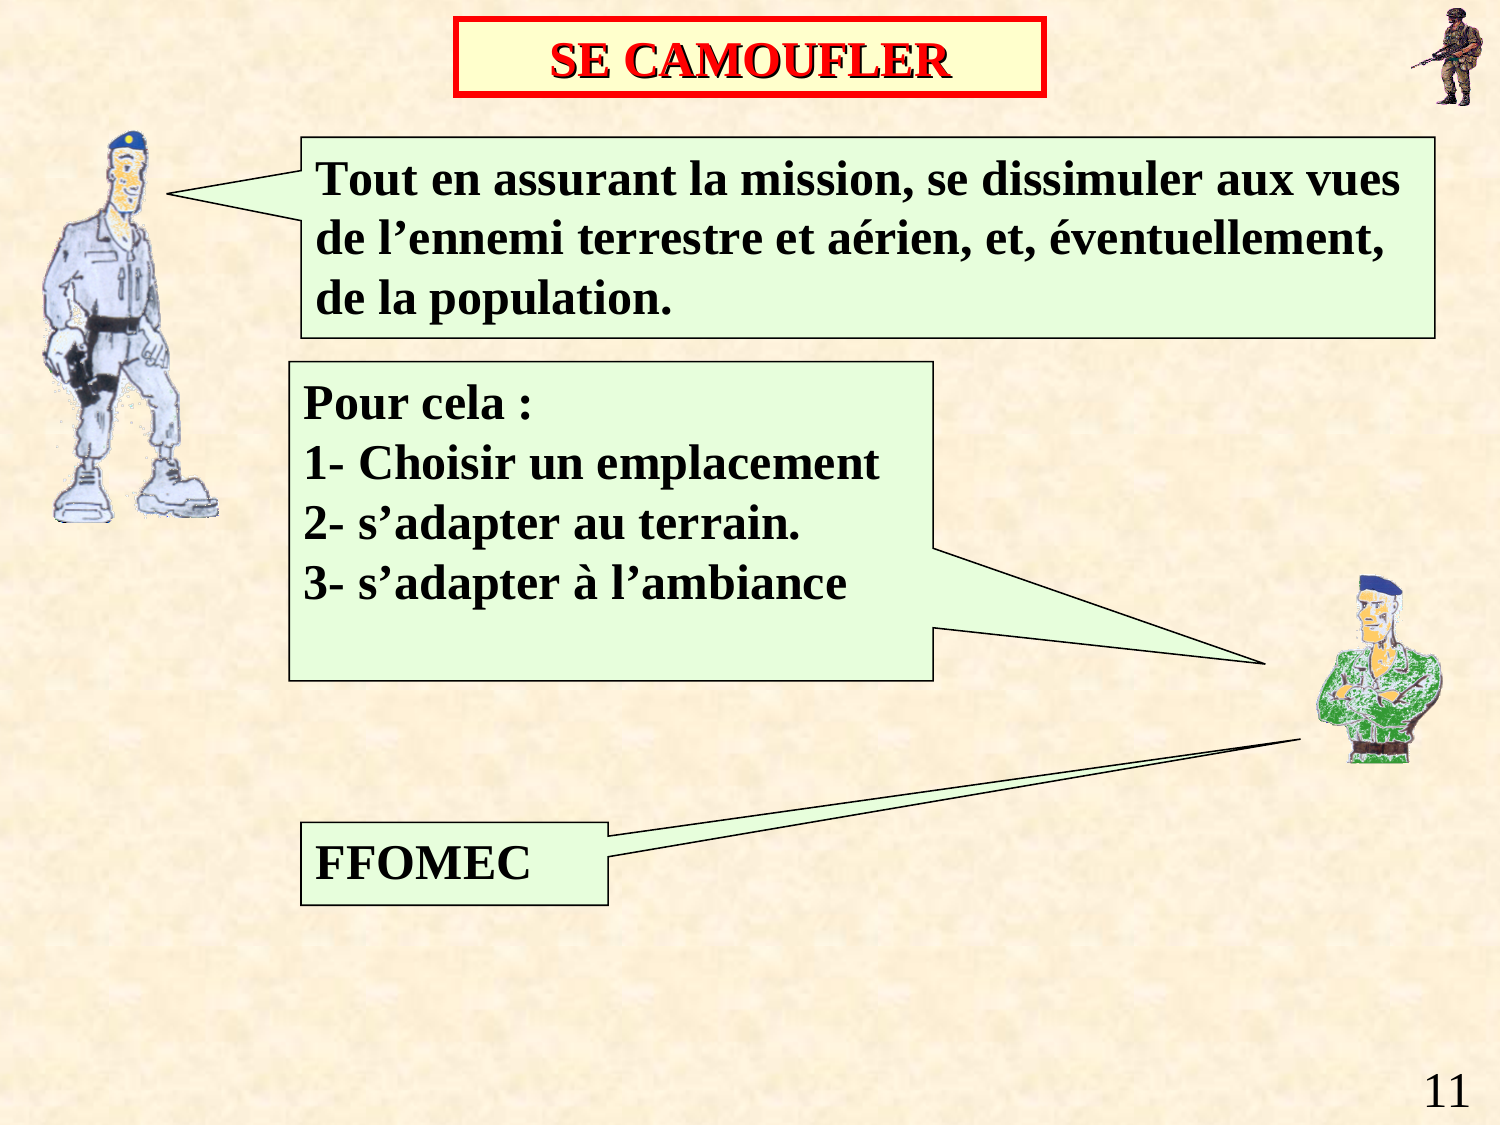

SE CAMOUFLER
Tout en assurant la mission, se dissimuler aux vues de l’ennemi terrestre et aérien, et, éventuellement, de la population.
Pour cela :
1- Choisir un emplacement
2- s’adapter au terrain.
3- s’adapter à l’ambiance
FFOMEC
11